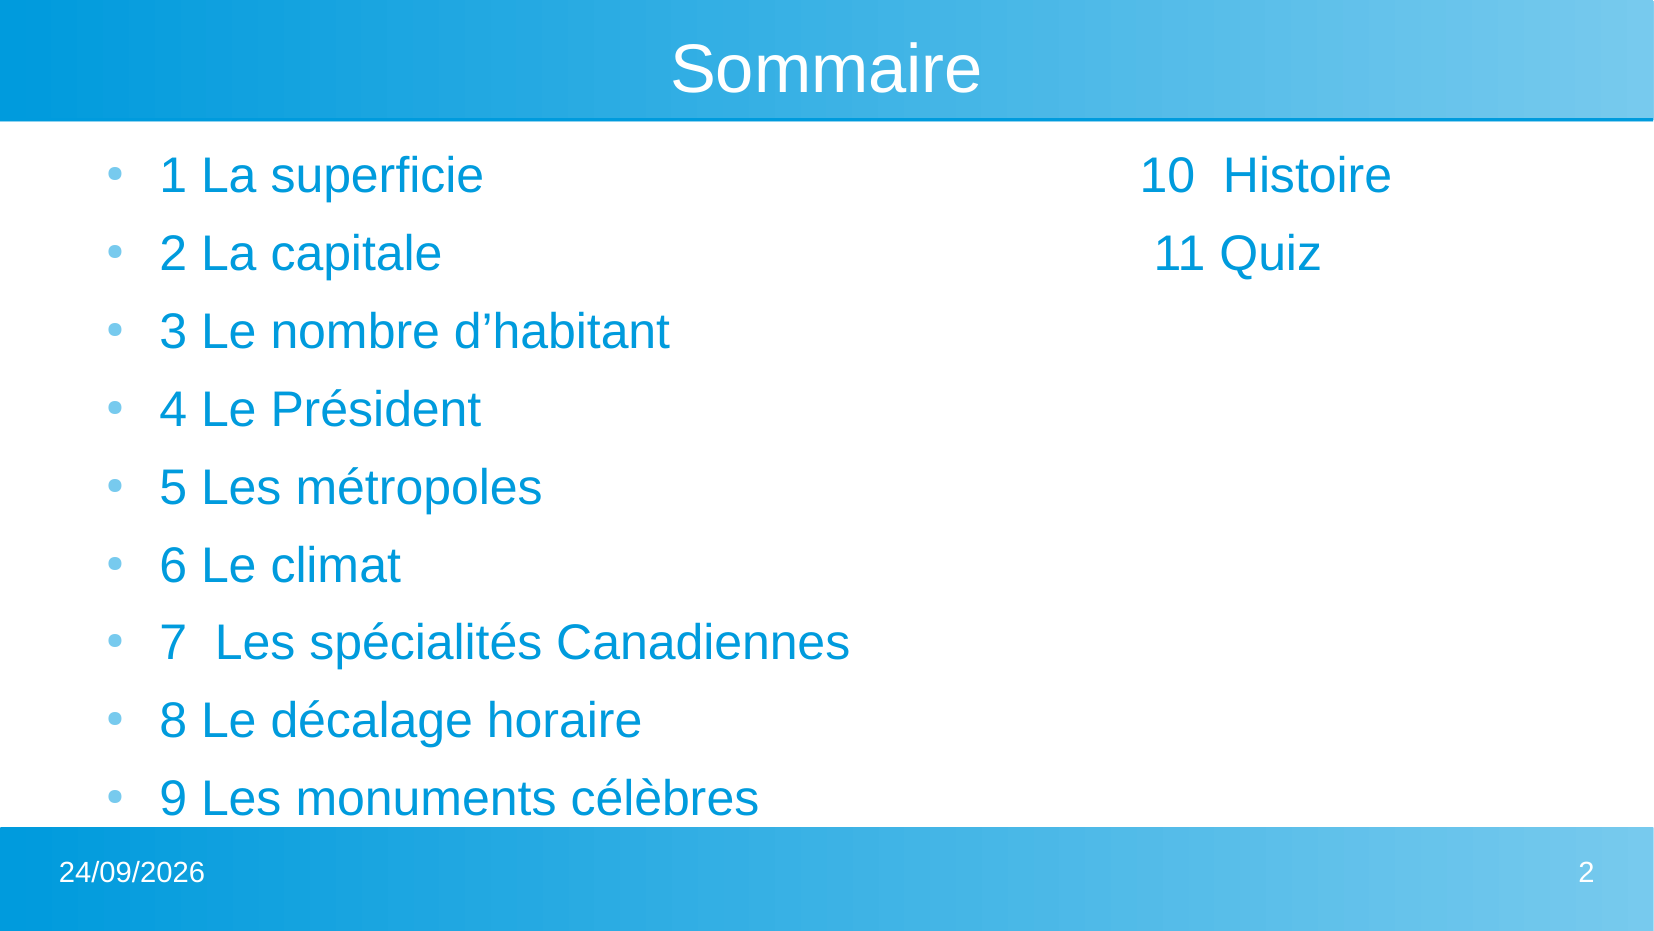

# Sommaire
1 La superficie 10 Histoire
2 La capitale 11 Quiz
3 Le nombre d’habitant
4 Le Président
5 Les métropoles
6 Le climat
7 Les spécialités Canadiennes
8 Le décalage horaire
9 Les monuments célèbres
2